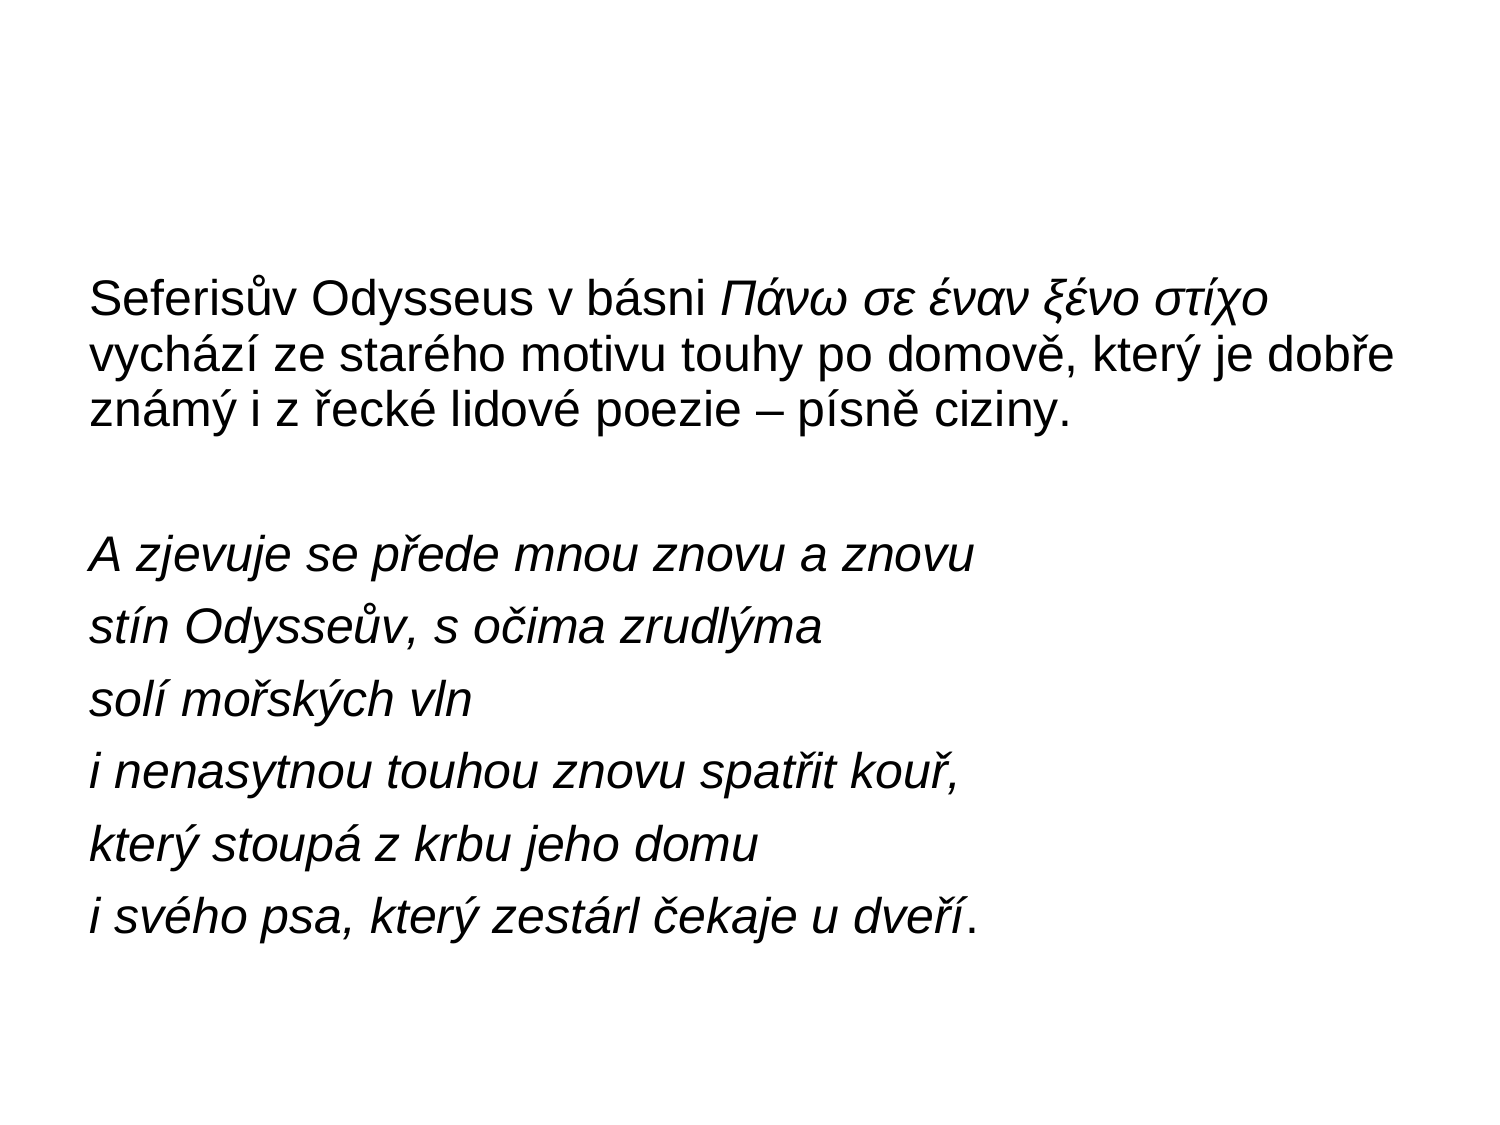

#
Seferisův Odysseus v básni Πάνω σε έναν ξένο στίχο vychází ze starého motivu touhy po domově, který je dobře známý i z řecké lidové poezie – písně ciziny.
A zjevuje se přede mnou znovu a znovu
stín Odysseův, s očima zrudlýma
solí mořských vln
i nenasytnou touhou znovu spatřit kouř,
který stoupá z krbu jeho domu
i svého psa, který zestárl čekaje u dveří.